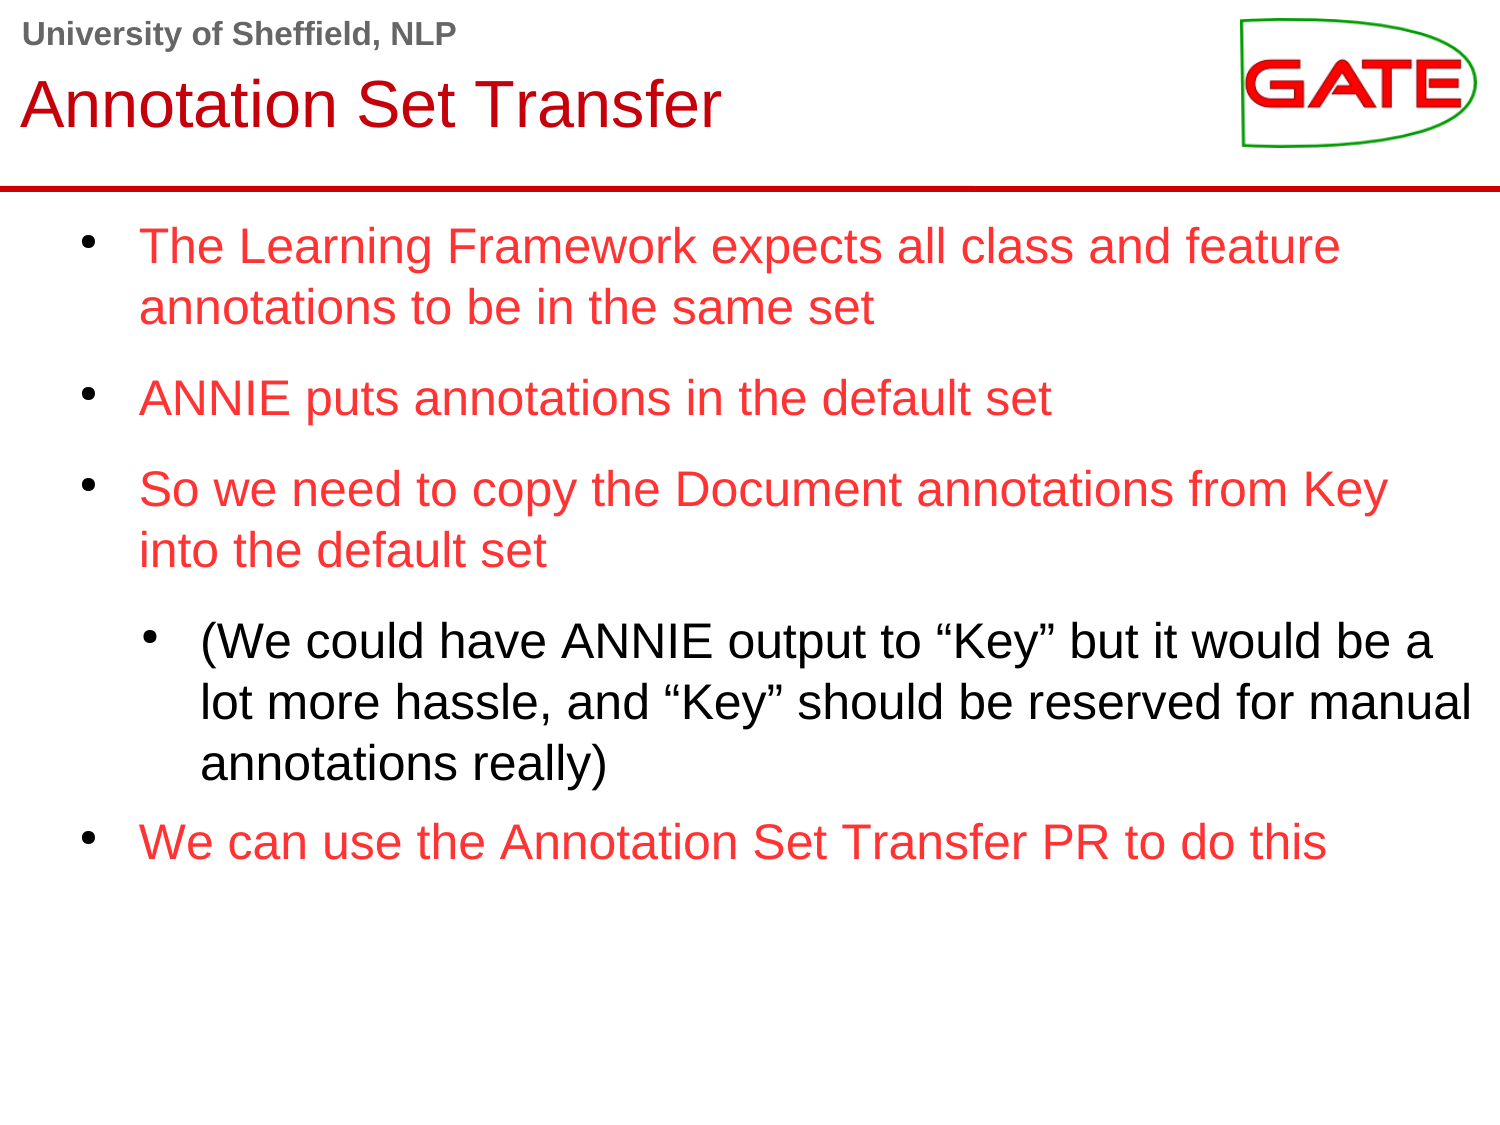

# Annotation Set Transfer
The Learning Framework expects all class and feature annotations to be in the same set
ANNIE puts annotations in the default set
So we need to copy the Document annotations from Key into the default set
(We could have ANNIE output to “Key” but it would be a lot more hassle, and “Key” should be reserved for manual annotations really)
We can use the Annotation Set Transfer PR to do this